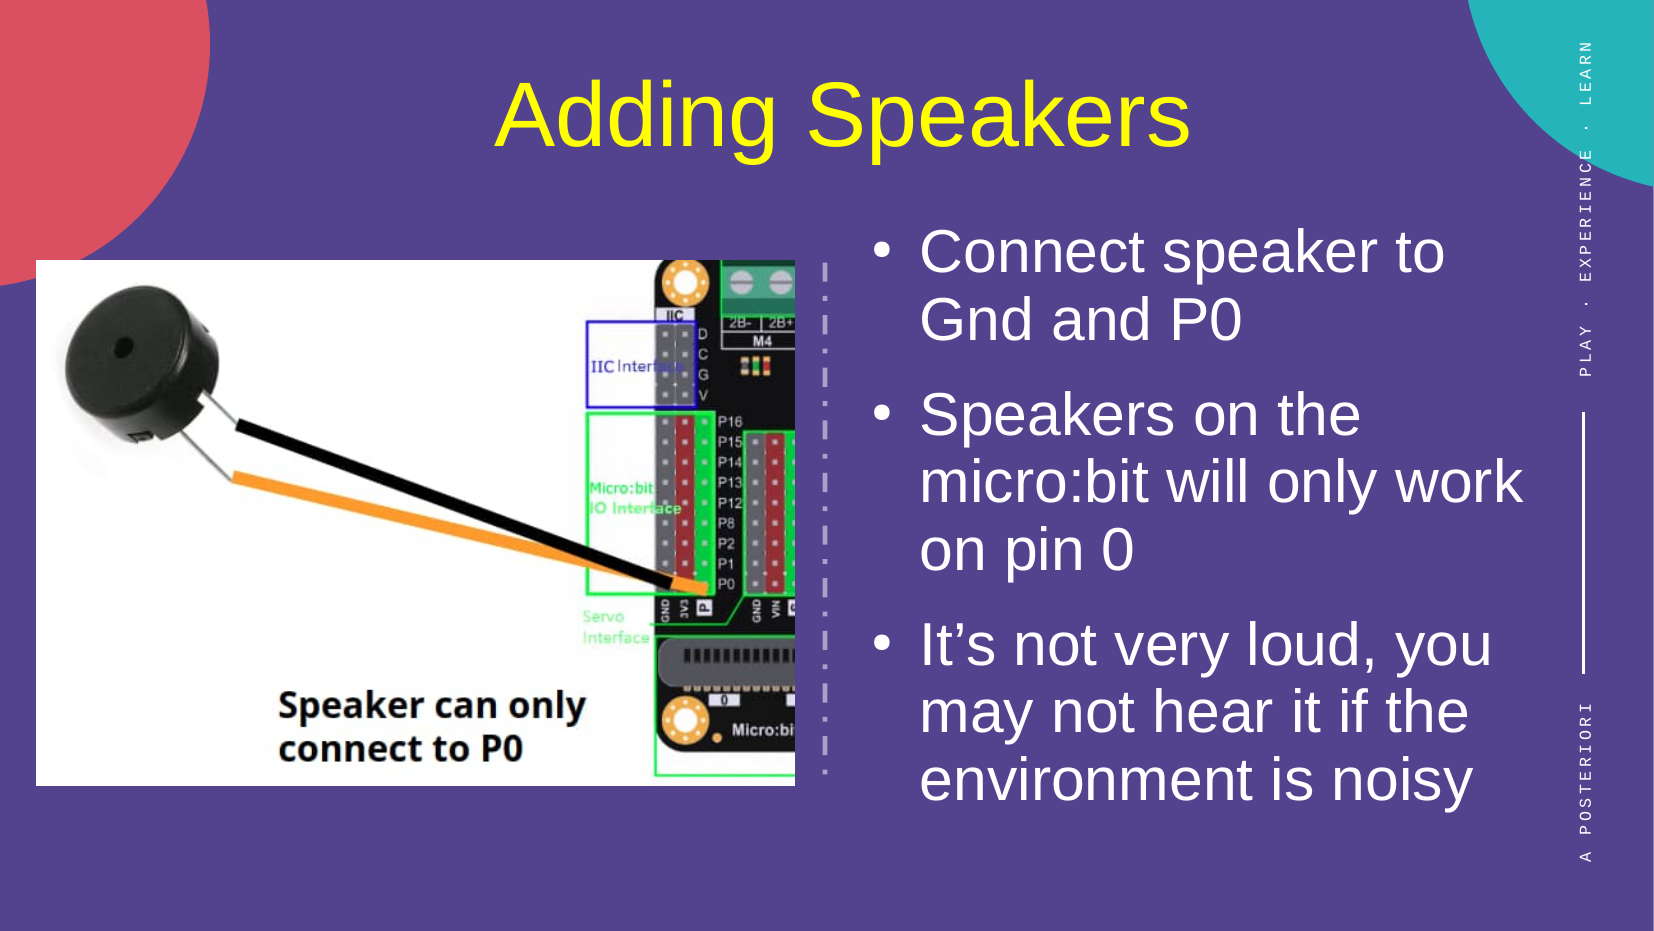

# Adding Speakers
Connect speaker to Gnd and P0
Speakers on the micro:bit will only work on pin 0
It’s not very loud, you may not hear it if the environment is noisy